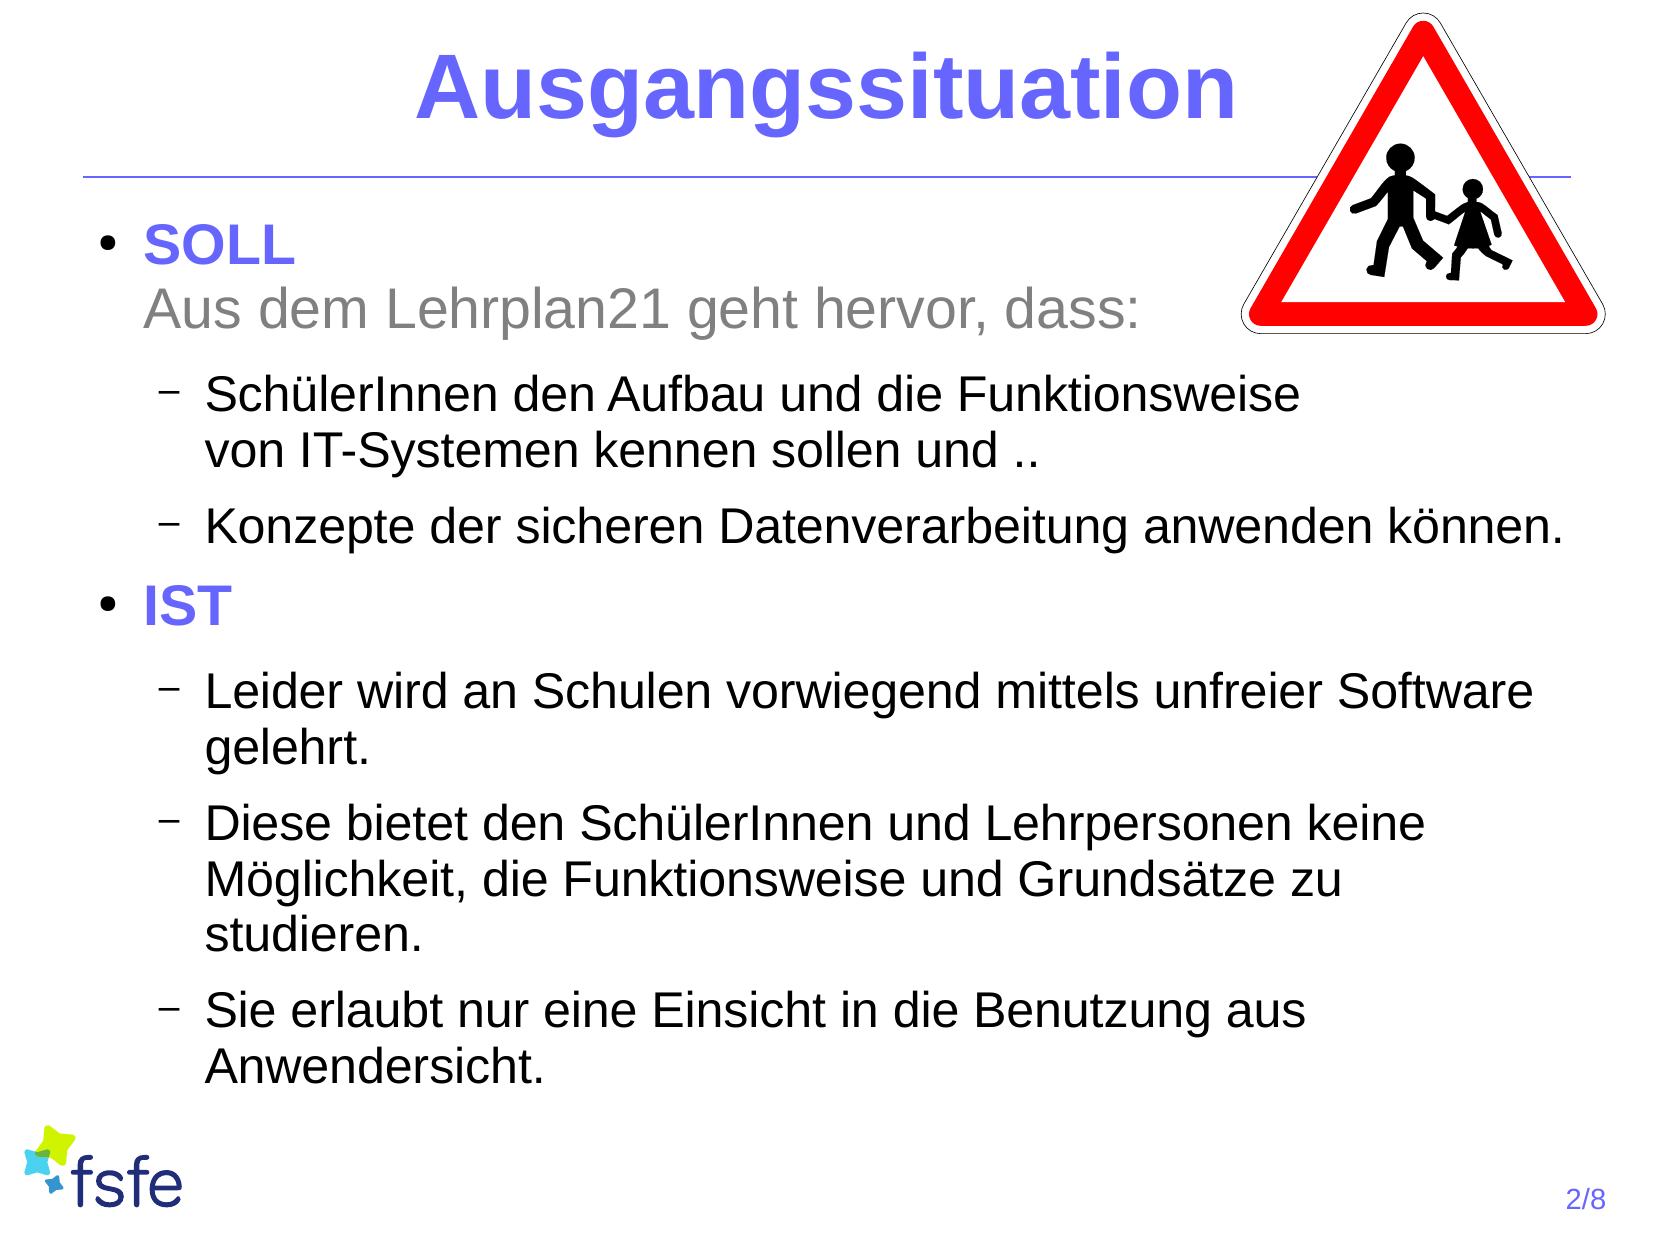

# Ausgangssituation
SOLL
Aus dem Lehrplan21 geht hervor, dass:
SchülerInnen den Aufbau und die Funktionsweise
von IT-Systemen kennen sollen und ..
Konzepte der sicheren Datenverarbeitung anwenden können.
IST
Leider wird an Schulen vorwiegend mittels unfreier Software gelehrt.
Diese bietet den SchülerInnen und Lehrpersonen keine Möglichkeit, die Funktionsweise und Grundsätze zu studieren.
Sie erlaubt nur eine Einsicht in die Benutzung aus Anwendersicht.
2